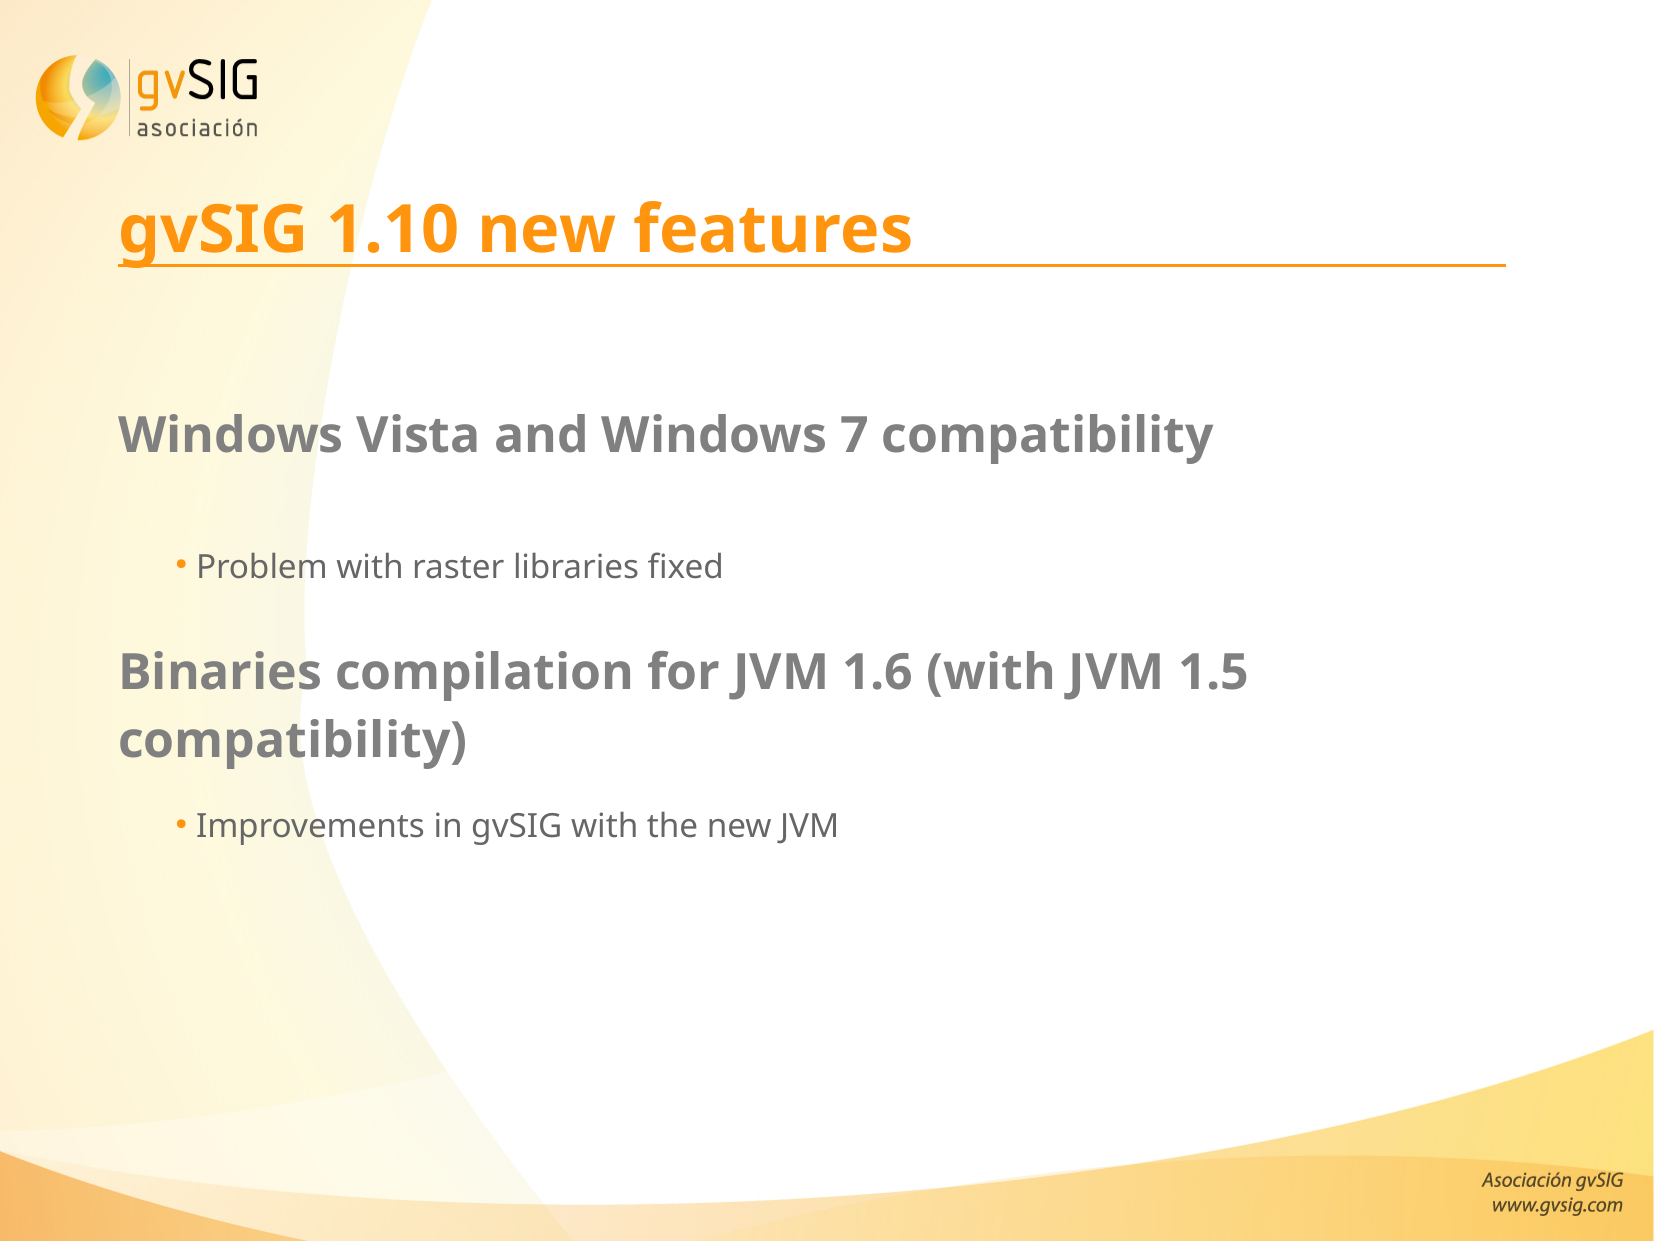

# gvSIG 1.10 new features
Windows Vista and Windows 7 compatibility
 Problem with raster libraries fixed
Binaries compilation for JVM 1.6 (with JVM 1.5 compatibility)
 Improvements in gvSIG with the new JVM